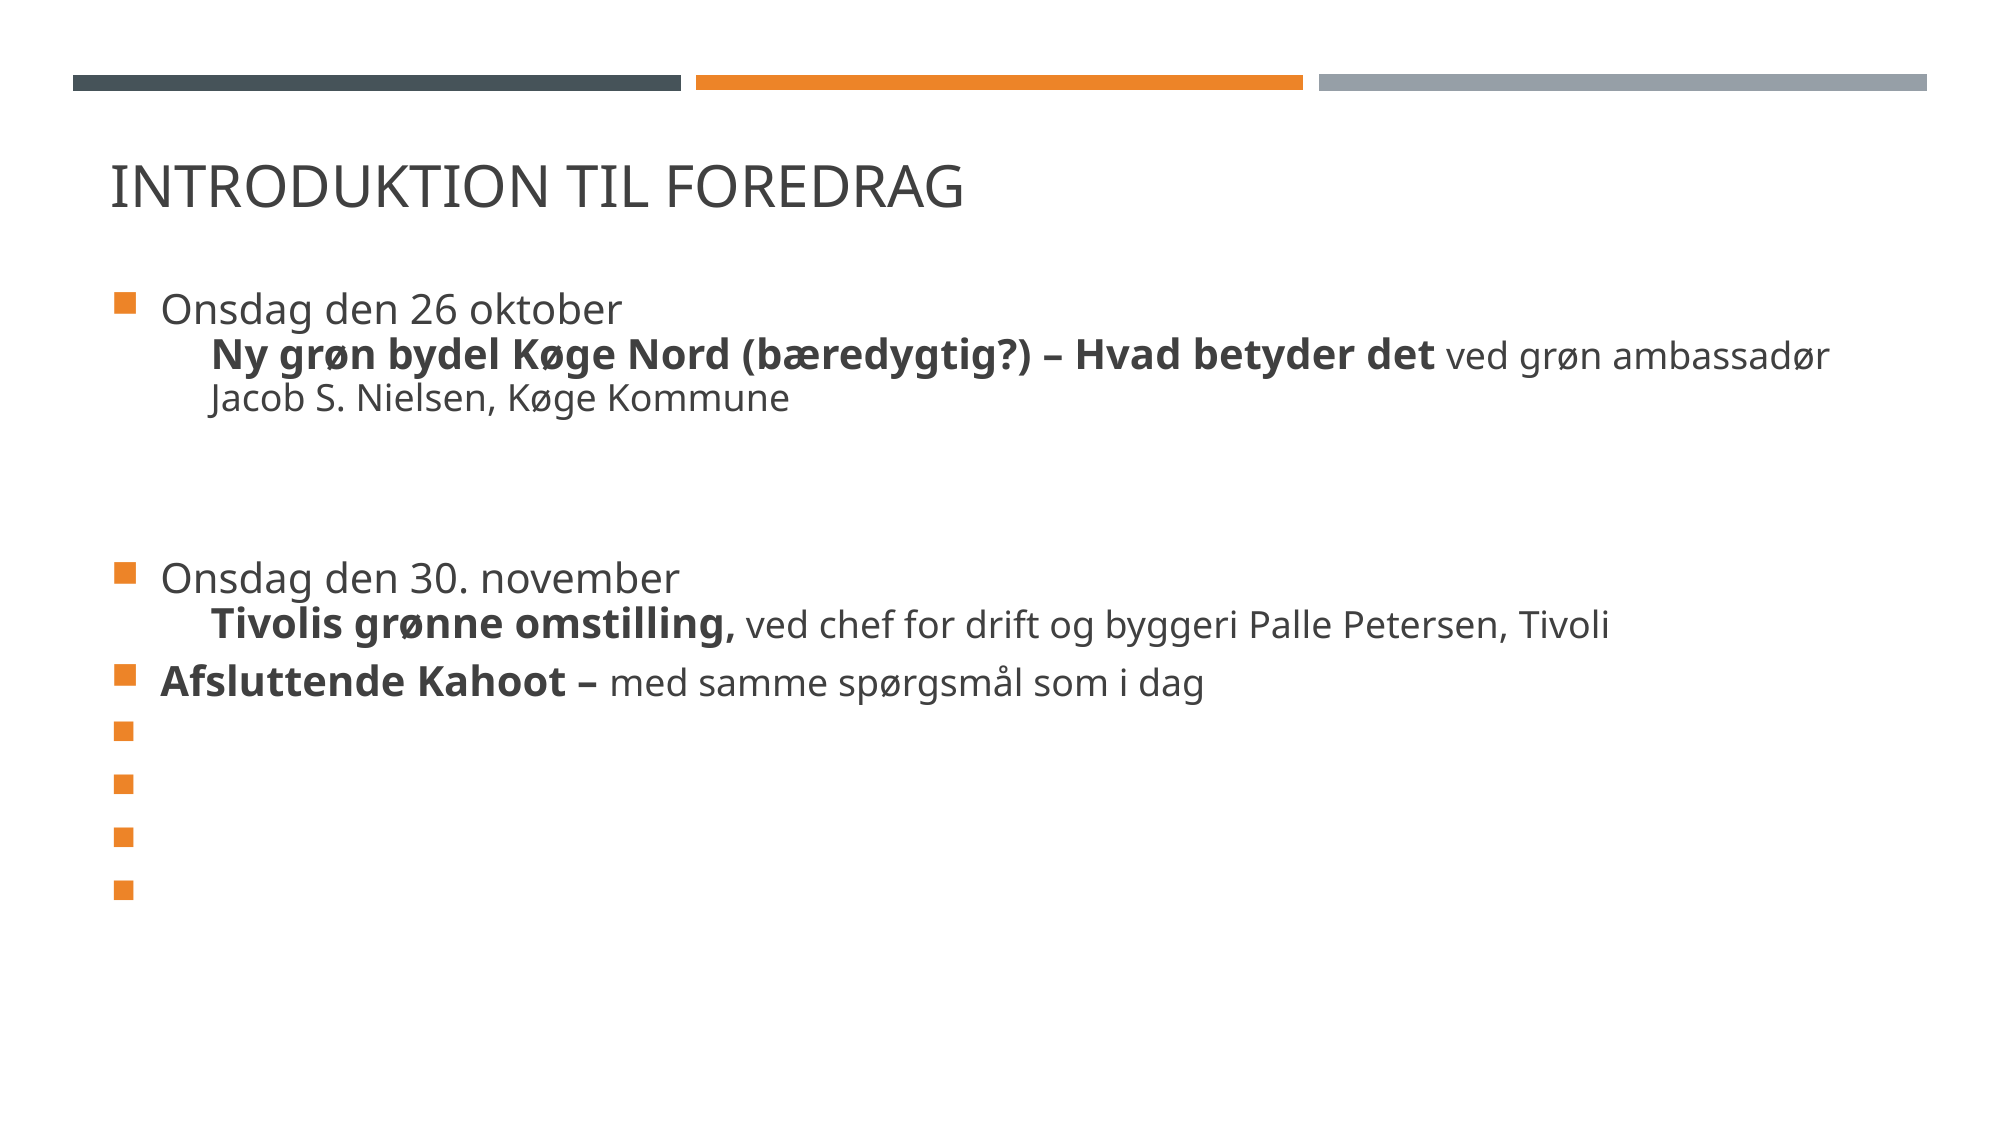

# Introduktion til foredrag
Onsdag den 26 oktober
Ny grøn bydel Køge Nord (bæredygtig?) – Hvad betyder det ved grøn ambassadør Jacob S. Nielsen, Køge Kommune
Onsdag den 30. november
Tivolis grønne omstilling, ved chef for drift og byggeri Palle Petersen, Tivoli
Afsluttende Kahoot – med samme spørgsmål som i dag